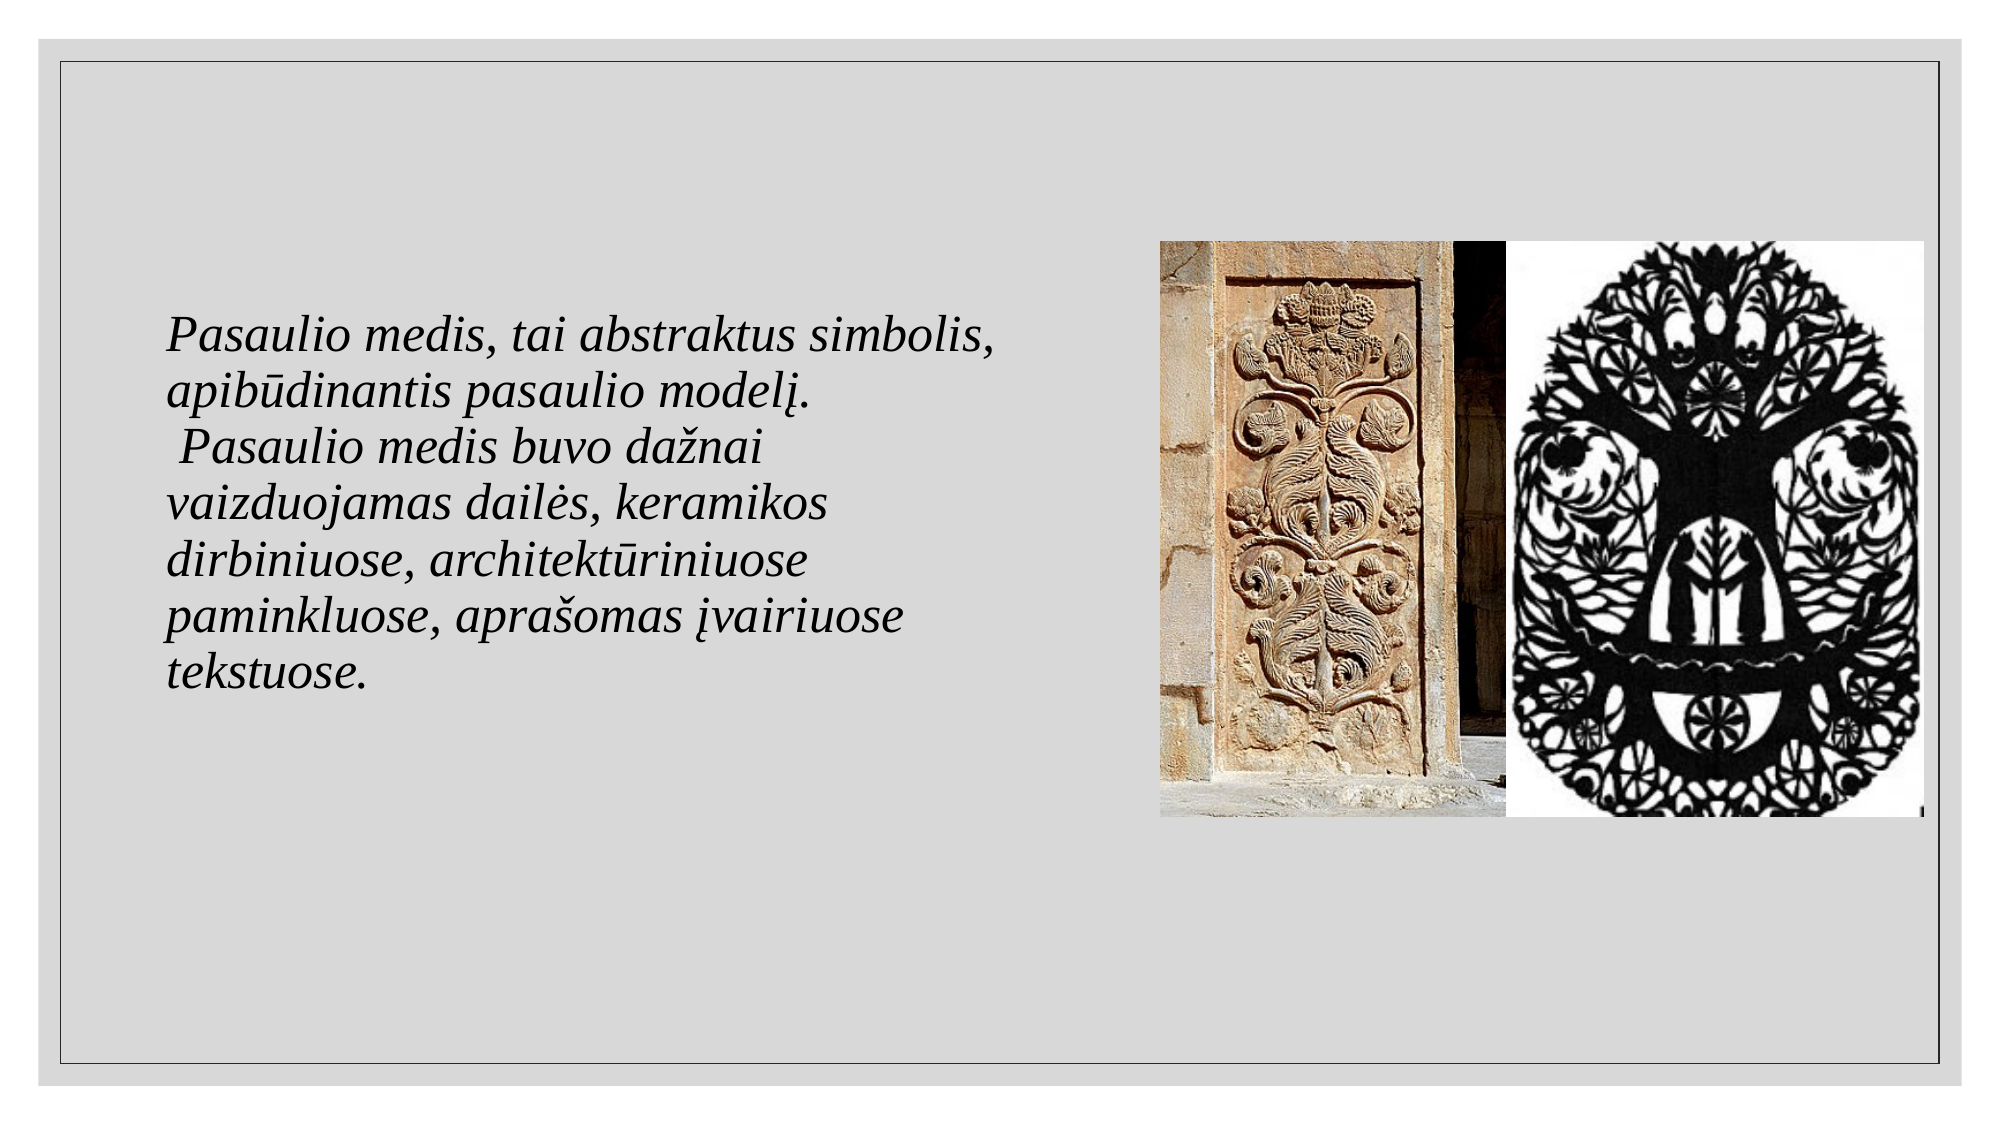

# Pasaulio medis, tai abstraktus simbolis, apibūdinantis pasaulio modelį.  Pasaulio medis buvo dažnai vaizduojamas dailės, keramikos dirbiniuose, architektūriniuose paminkluose, aprašomas įvairiuose tekstuose.